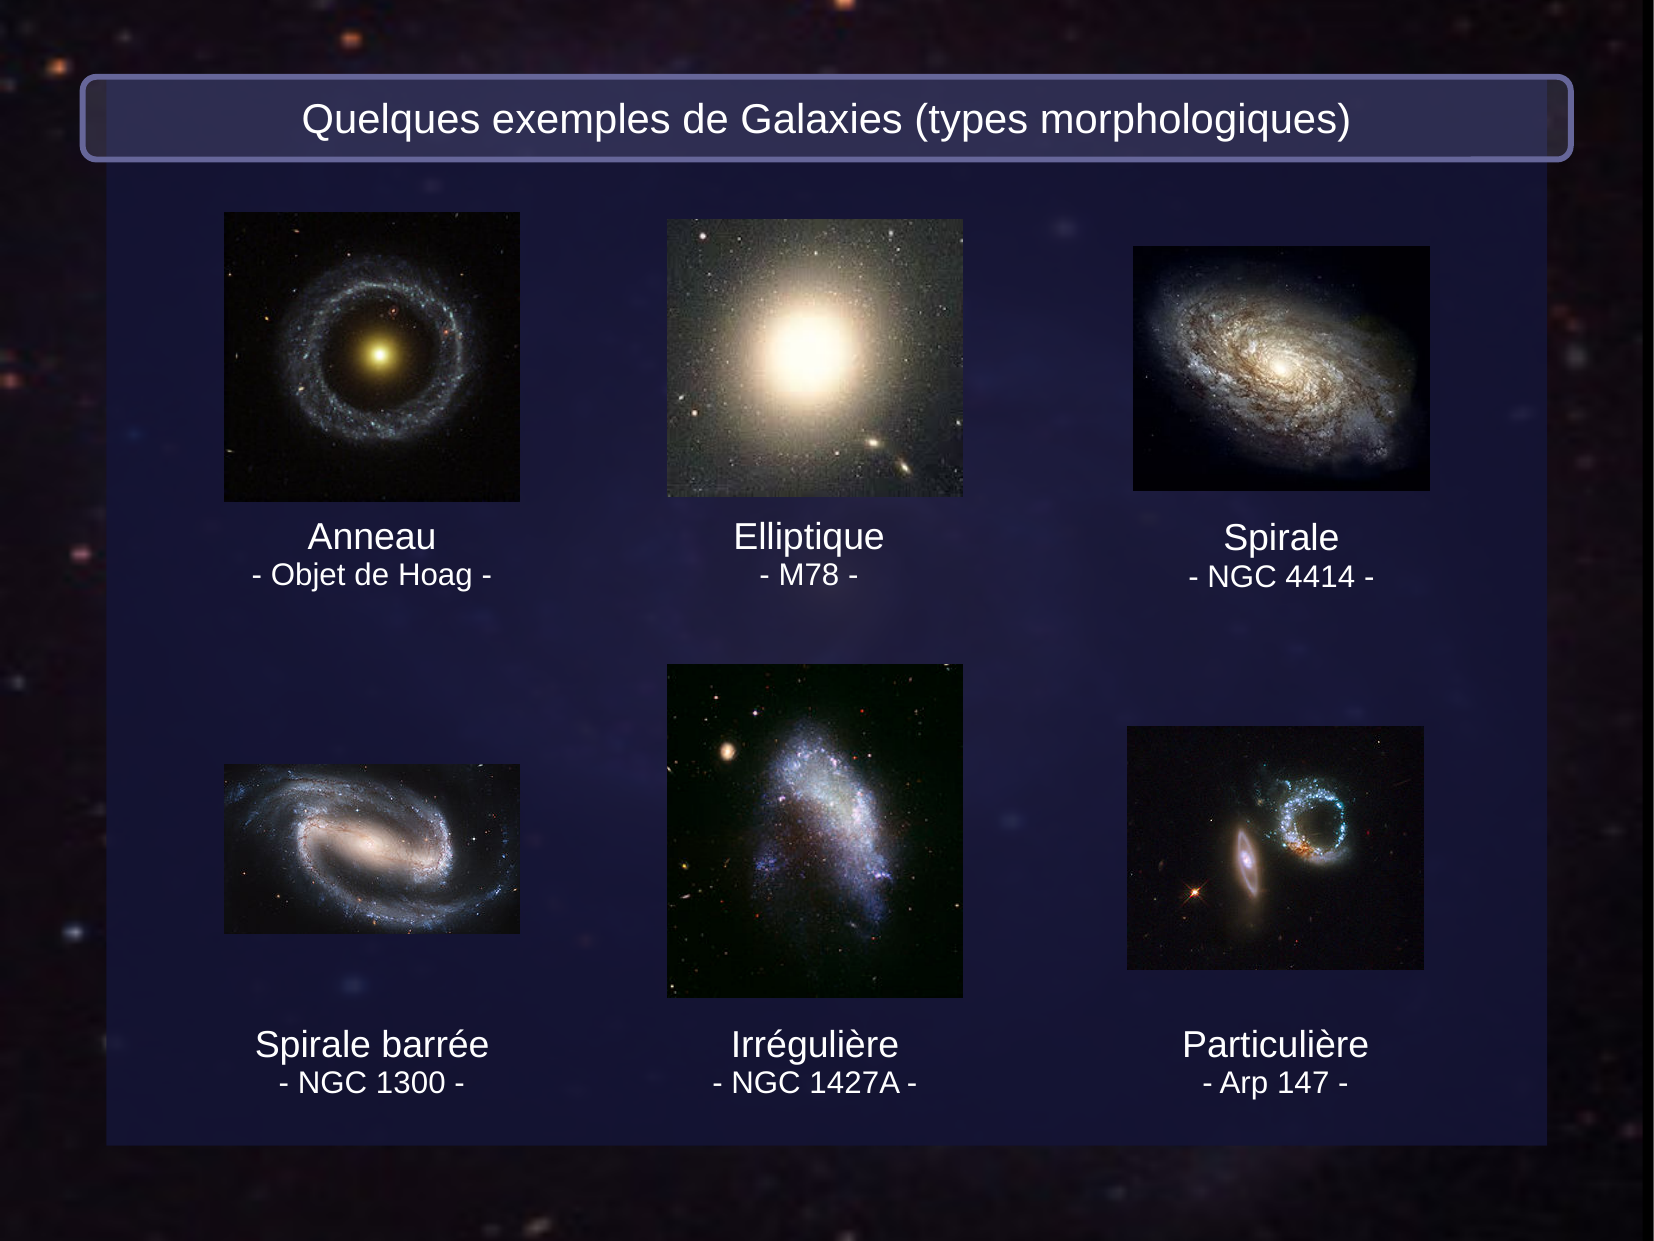

Quelques exemples de Galaxies (types morphologiques)
Anneau
- Objet de Hoag -
Elliptique
- M78 -
Spirale
- NGC 4414 -
Spirale barrée
- NGC 1300 -
Irrégulière
- NGC 1427A -
Particulière
- Arp 147 -